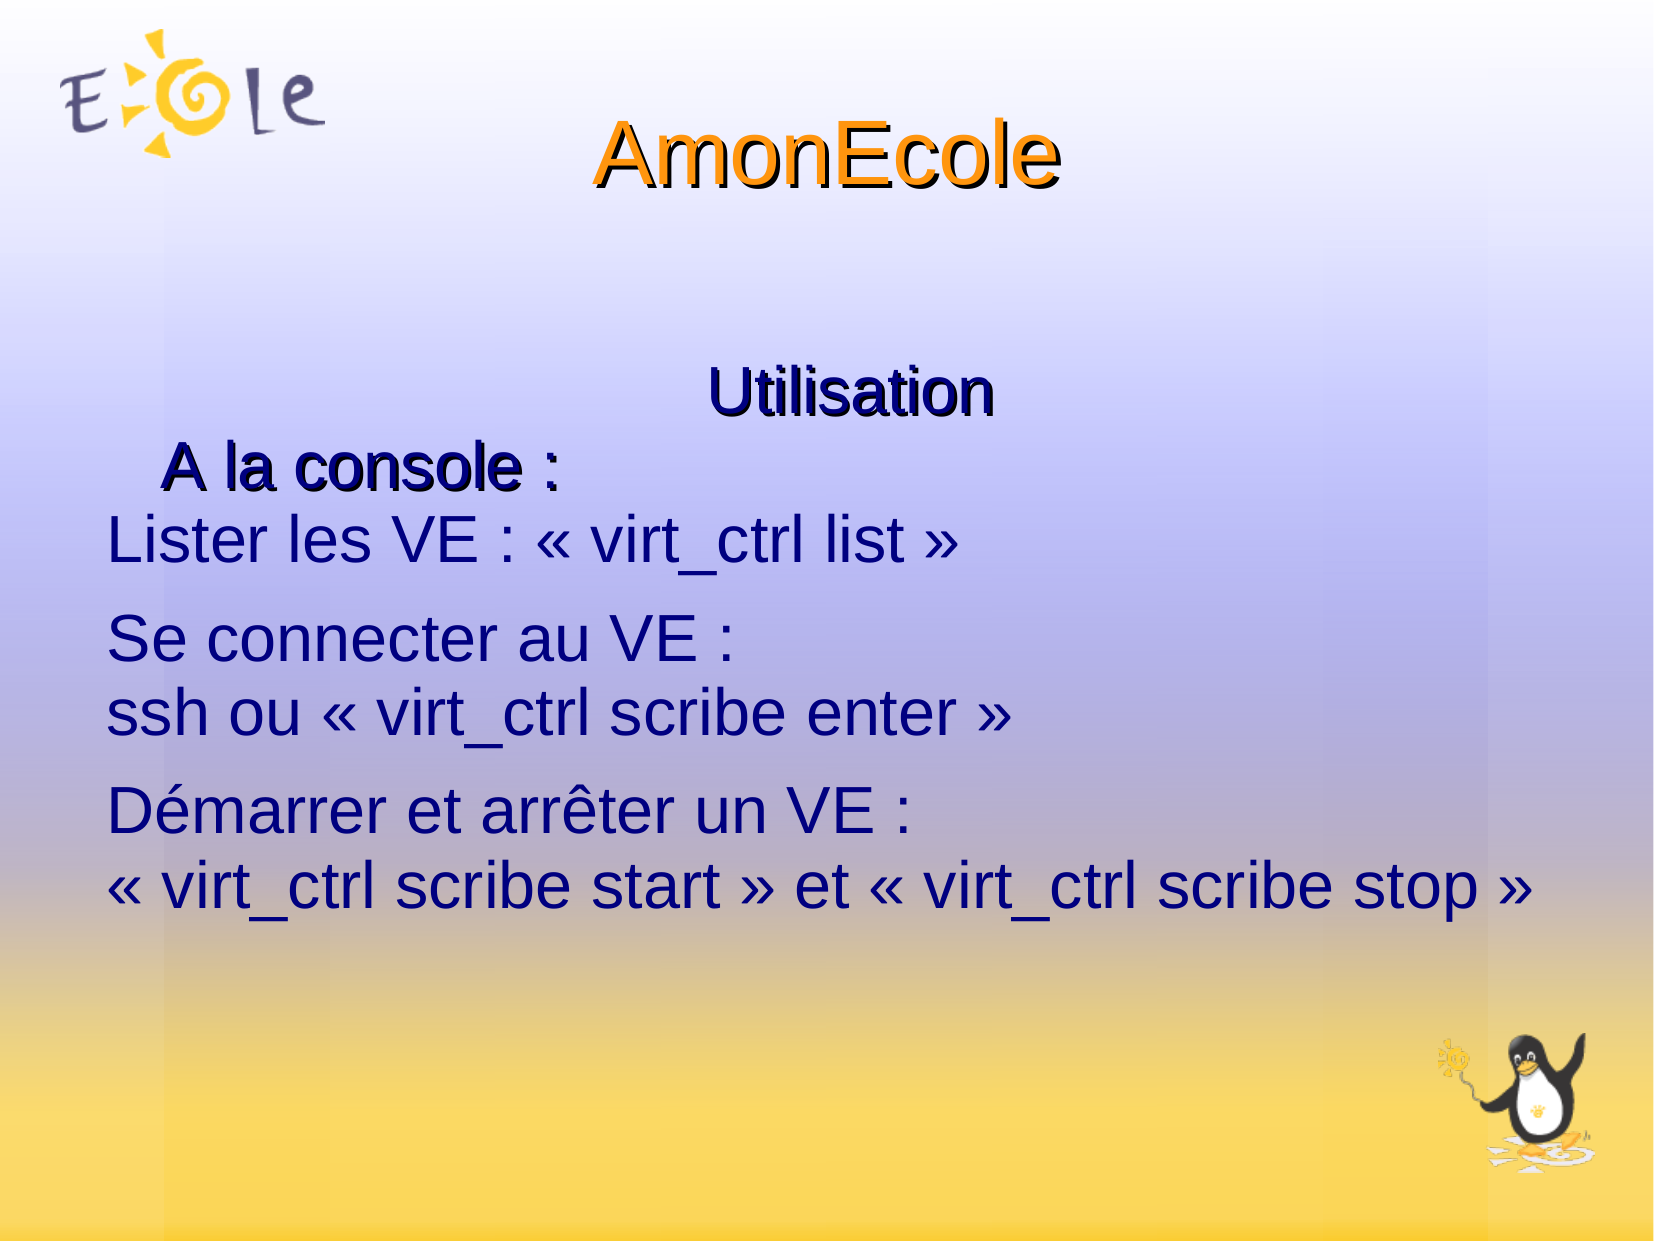

# AmonEcole
Utilisation
 A la console :
Lister les VE : « virt_ctrl list »
Se connecter au VE :
ssh ou « virt_ctrl scribe enter »
Démarrer et arrêter un VE :
« virt_ctrl scribe start » et « virt_ctrl scribe stop »